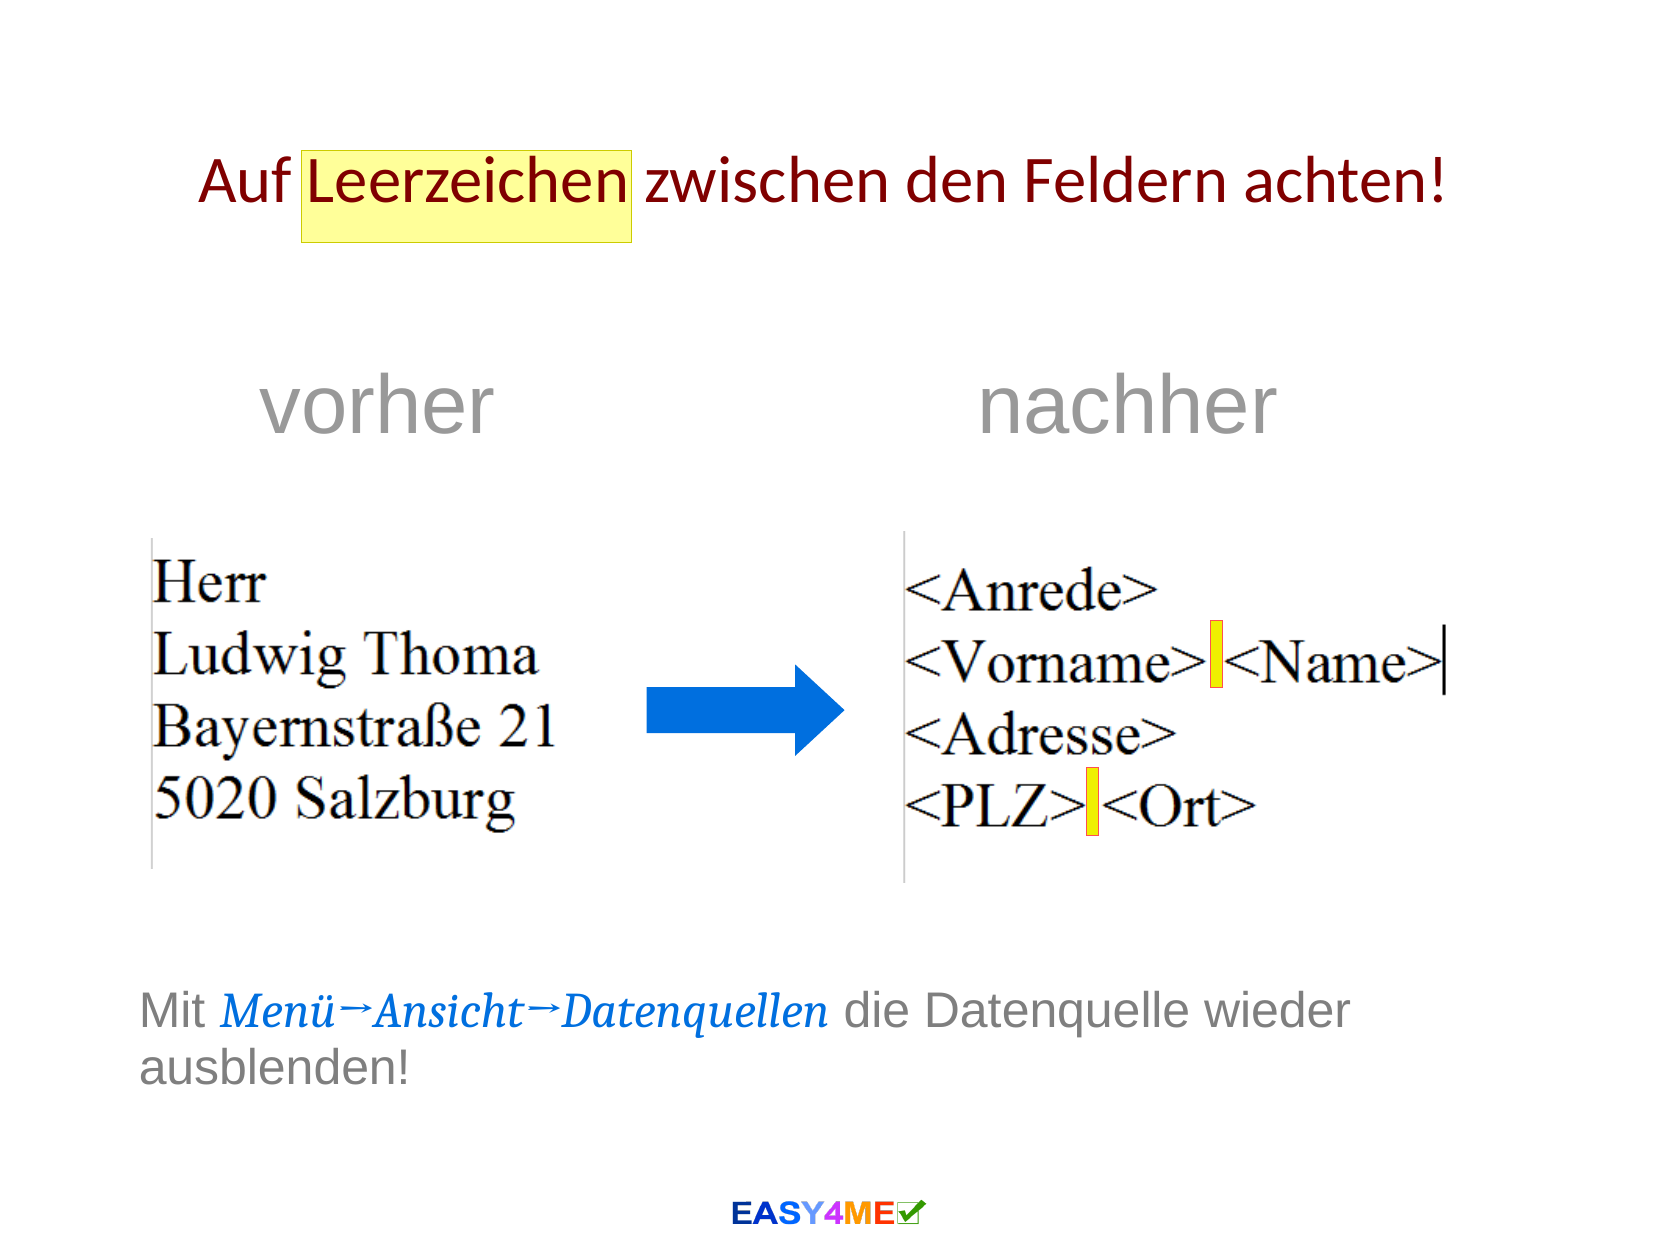

Auf Leerzeichen zwischen den Feldern achten!
vorher
nachher
Mit Menü→Ansicht→Datenquellen die Datenquelle wieder ausblenden!